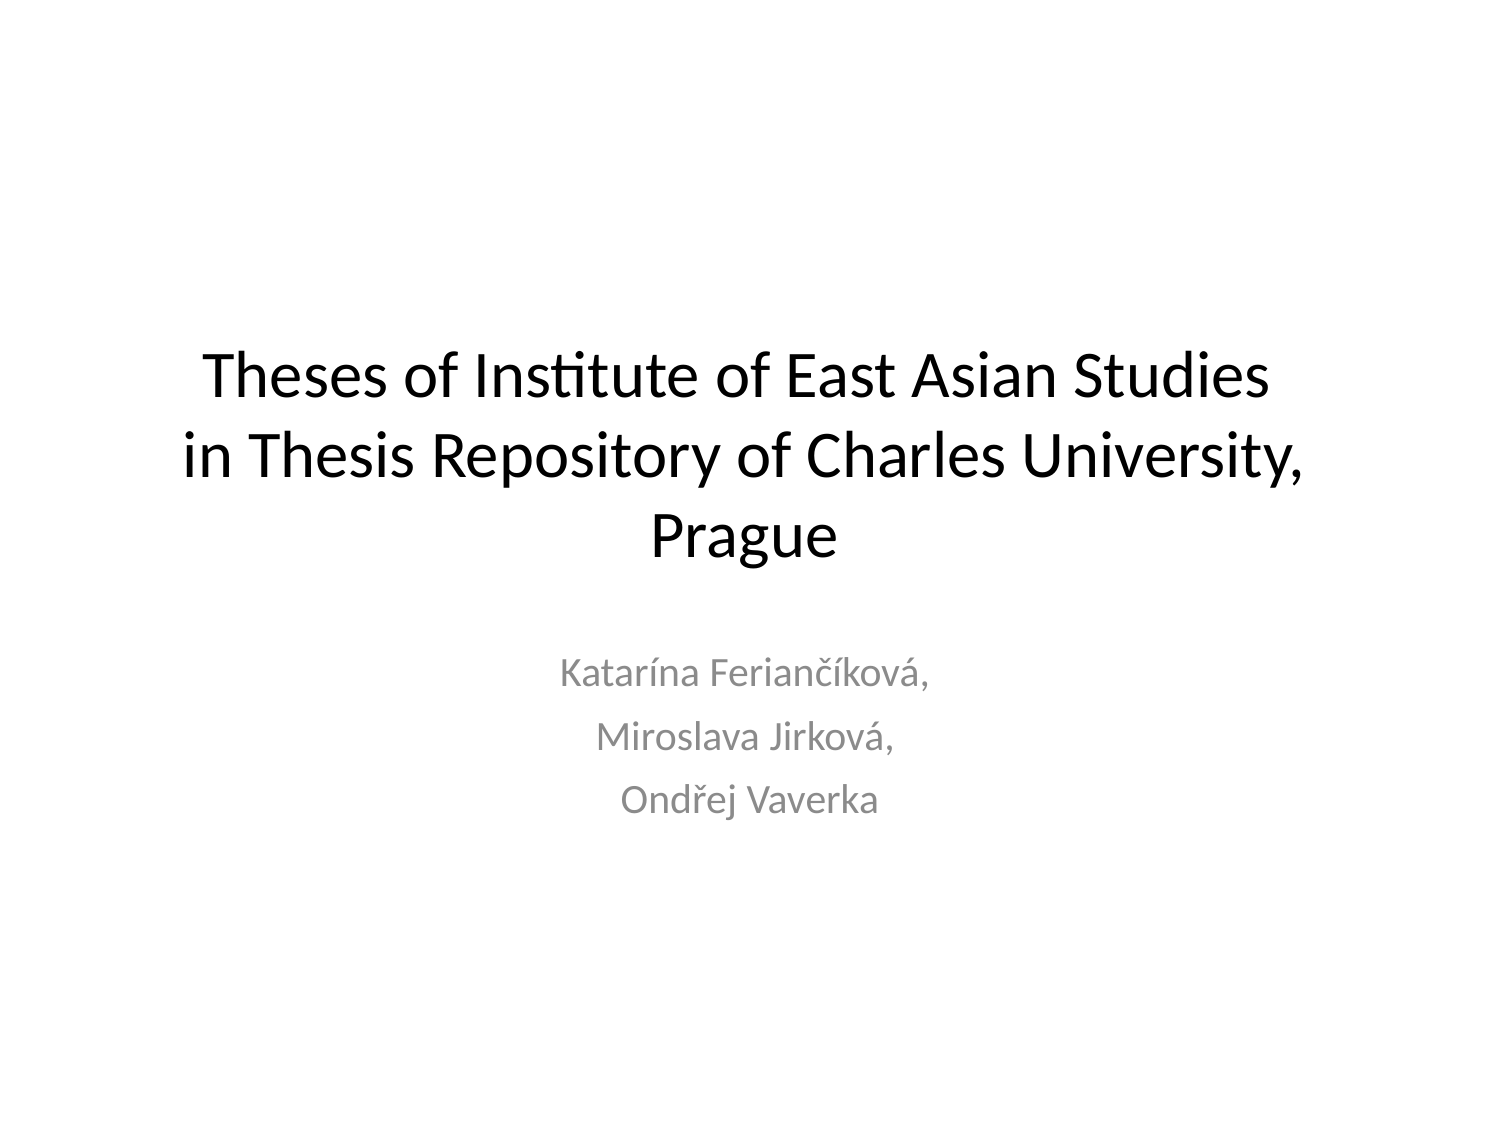

# Theses of Institute of East Asian Studies in Thesis Repository of Charles University, Prague
Katarína Feriančíková,
Miroslava Jirková,
Ondřej Vaverka